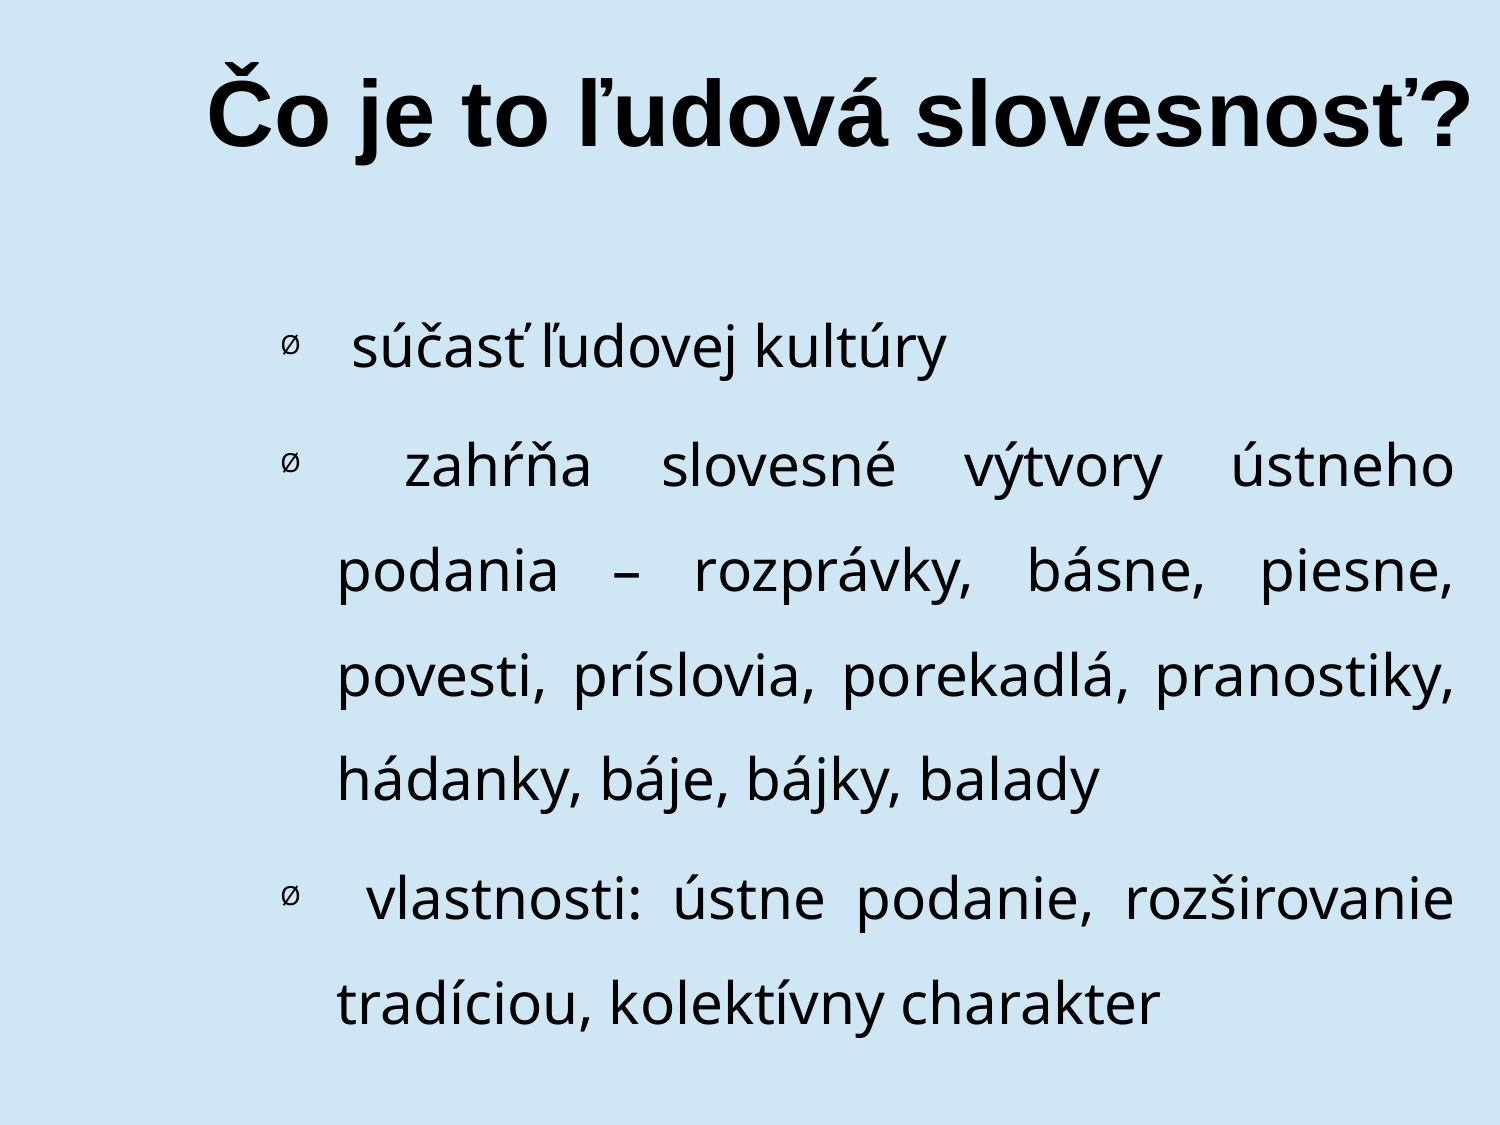

# Čo je to ľudová slovesnosť?
 súčasť ľudovej kultúry
 zahŕňa slovesné výtvory ústneho podania – rozprávky, básne, piesne, povesti, príslovia, porekadlá, pranostiky, hádanky, báje, bájky, balady
 vlastnosti: ústne podanie, rozširovanie tradíciou, kolektívny charakter